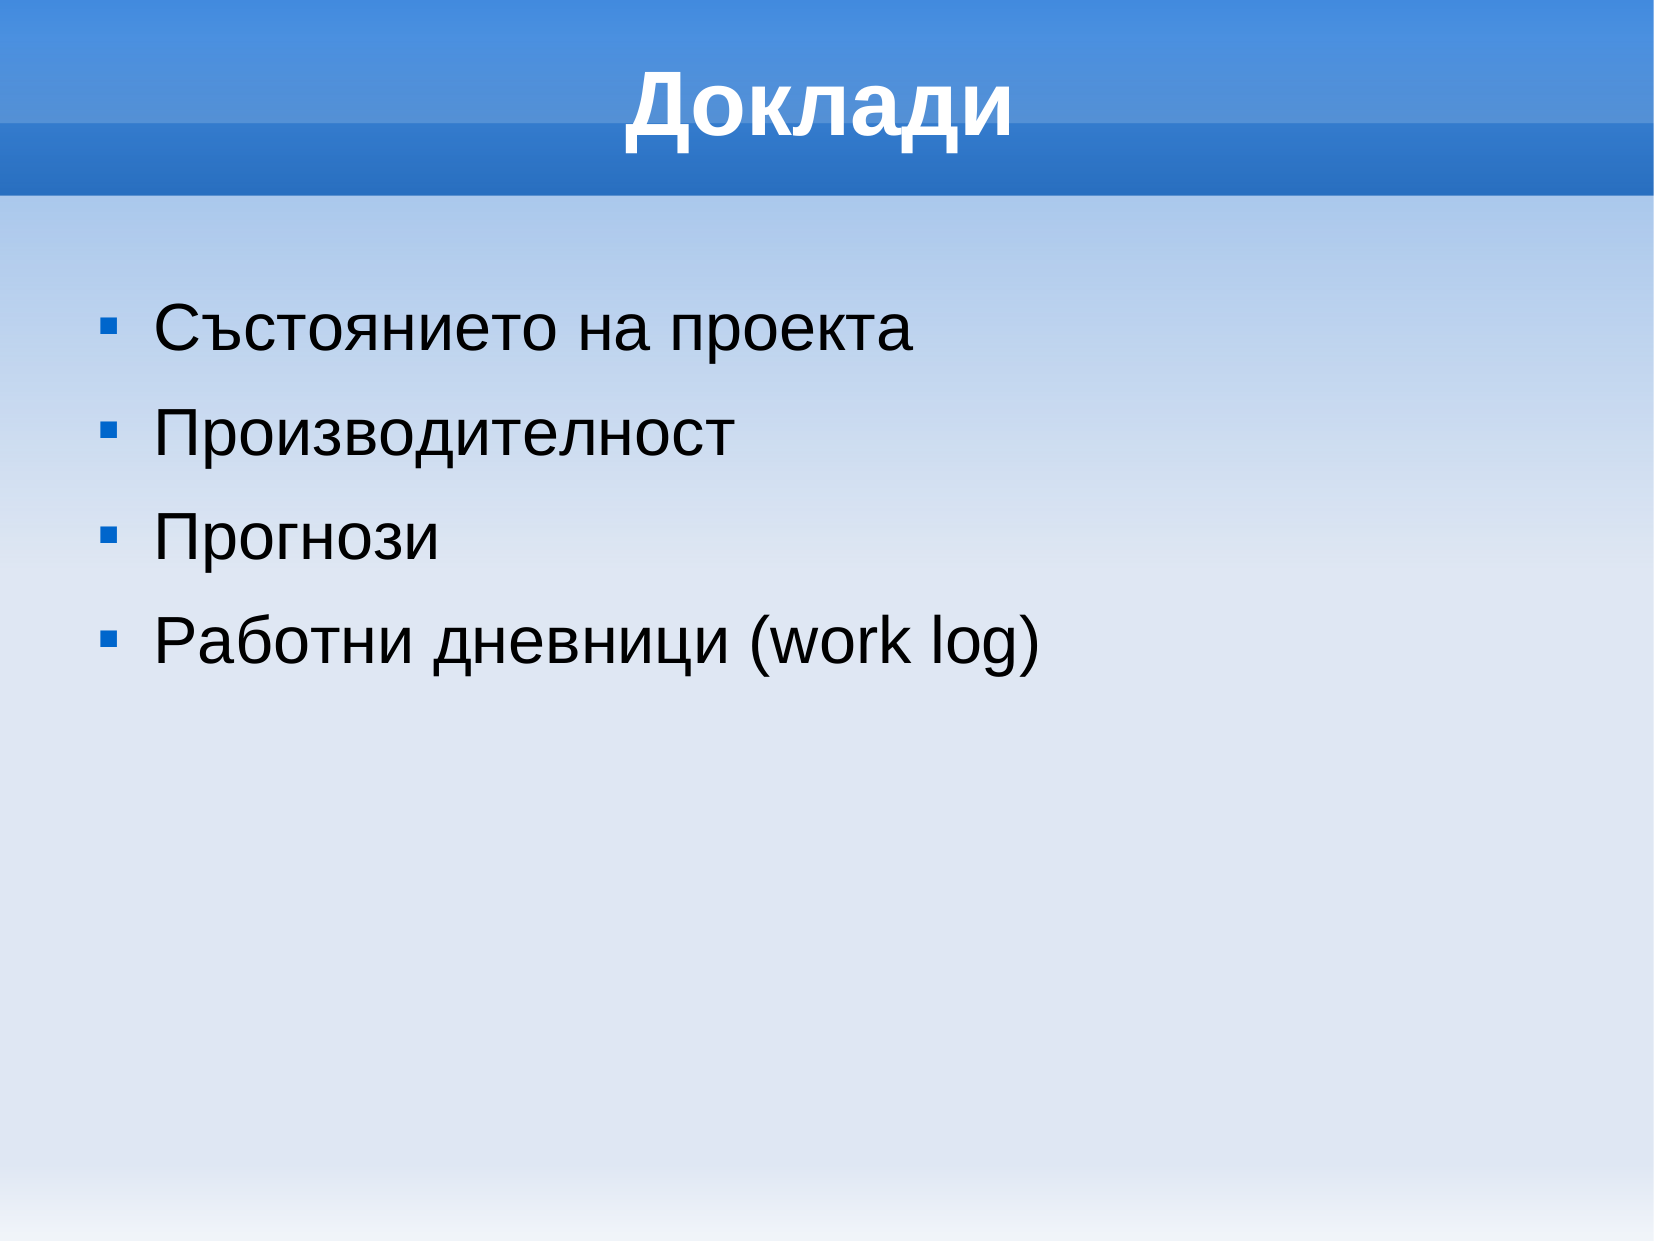

# Доклади
Състоянието на проекта
Производителност
Прогнози
Работни дневници (work log)